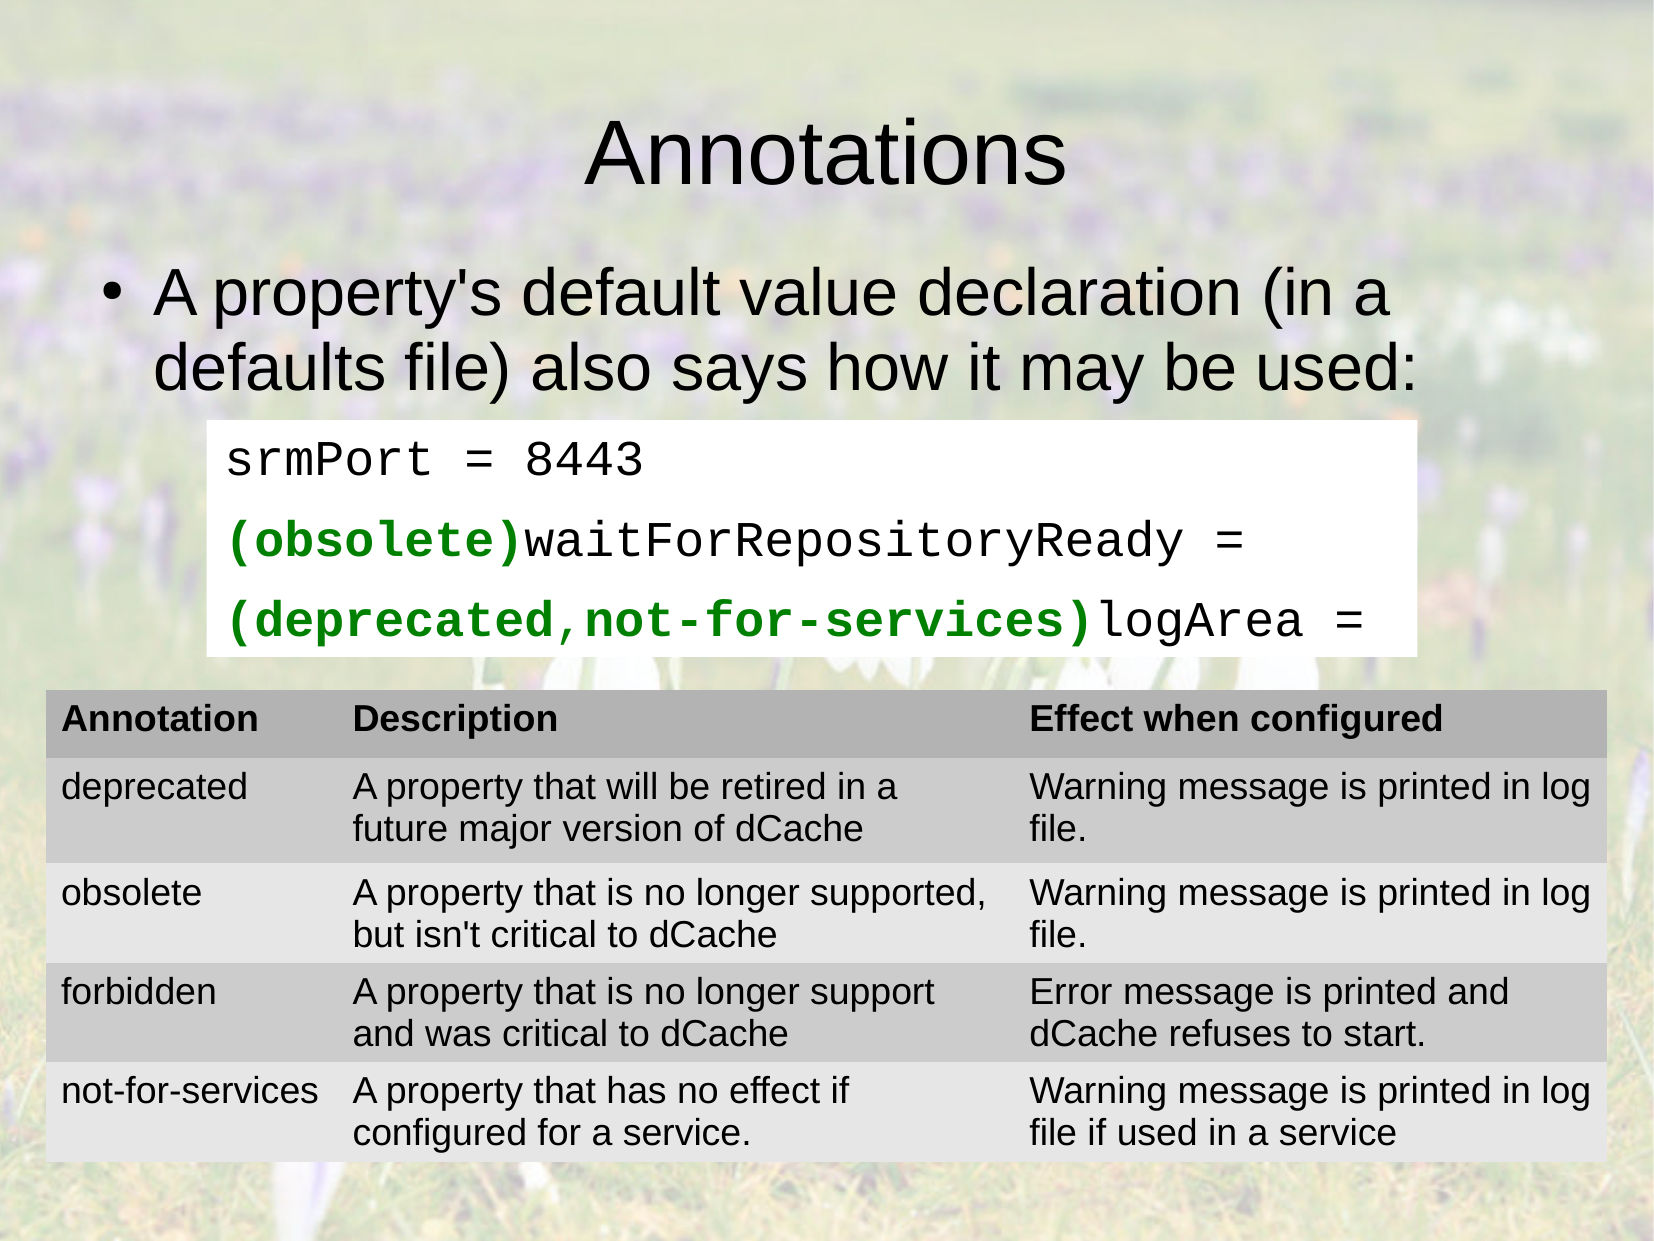

# Annotations
A property's default value declaration (in a defaults file) also says how it may be used:
srmPort = 8443
(obsolete)waitForRepositoryReady =
(deprecated,not-for-services)logArea =
| Annotation | Description | Effect when configured |
| --- | --- | --- |
| deprecated | A property that will be retired in a future major version of dCache | Warning message is printed in log file. |
| obsolete | A property that is no longer supported, but isn't critical to dCache | Warning message is printed in log file. |
| forbidden | A property that is no longer support and was critical to dCache | Error message is printed and dCache refuses to start. |
| not-for-services | A property that has no effect if configured for a service. | Warning message is printed in log file if used in a service |